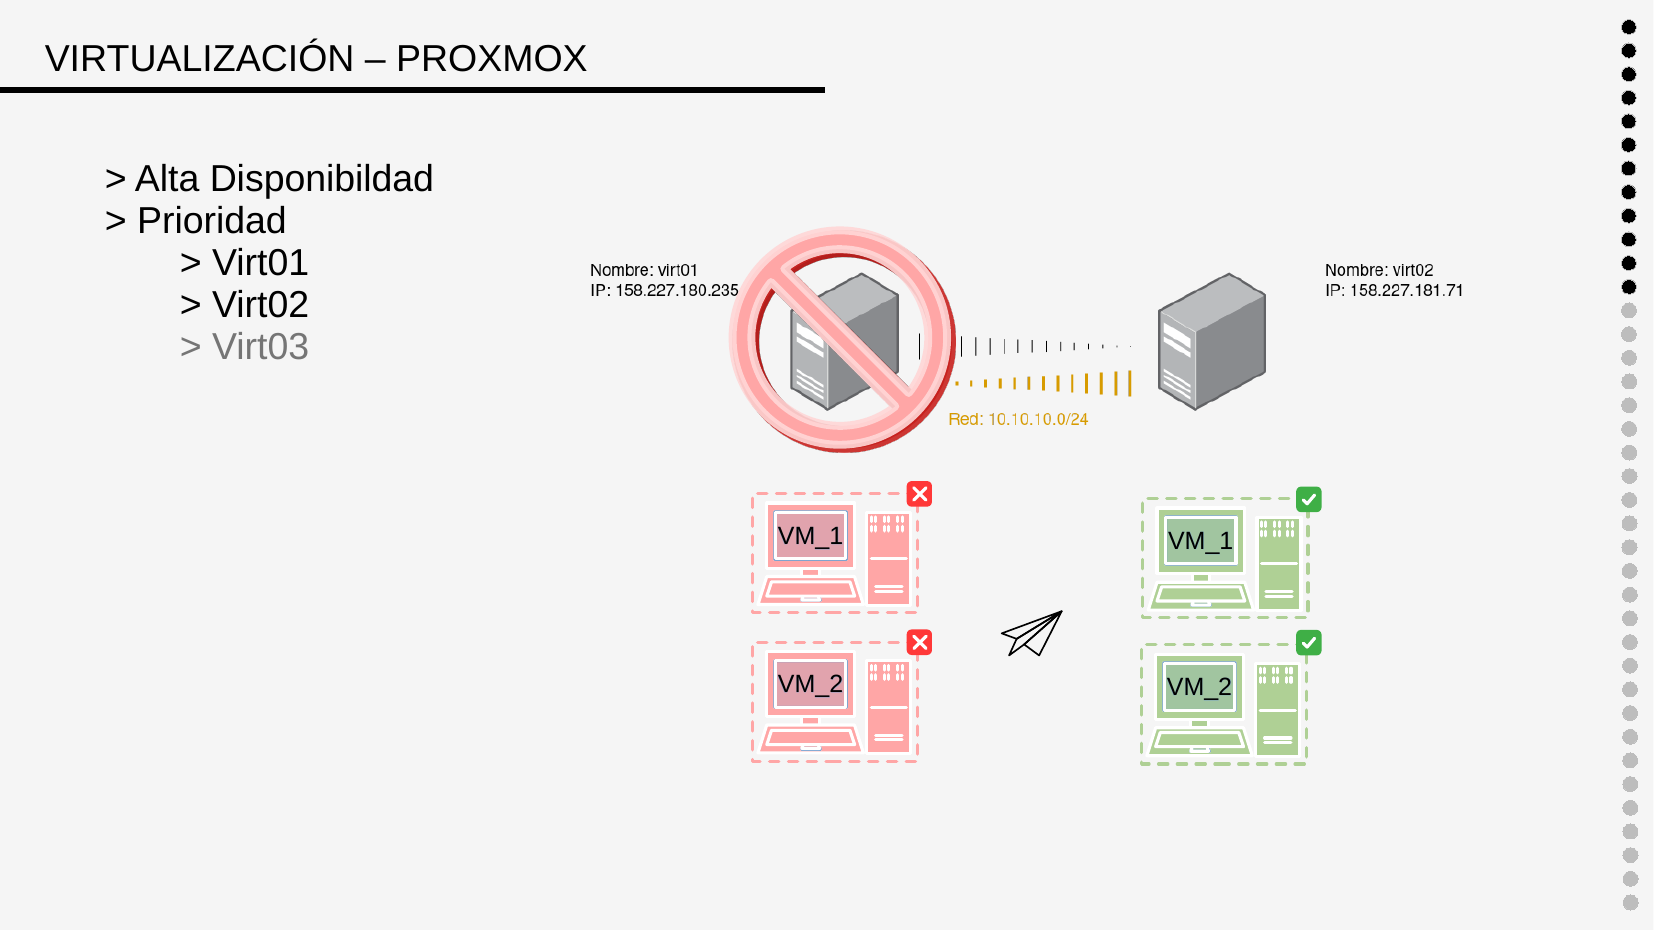

VIRTUALIZACIÓN – PROXMOX
> Alta Disponibildad
> Prioridad
	> Virt01
	> Virt02
	> Virt03
VM_2
VM_1
VM_1
VM_2